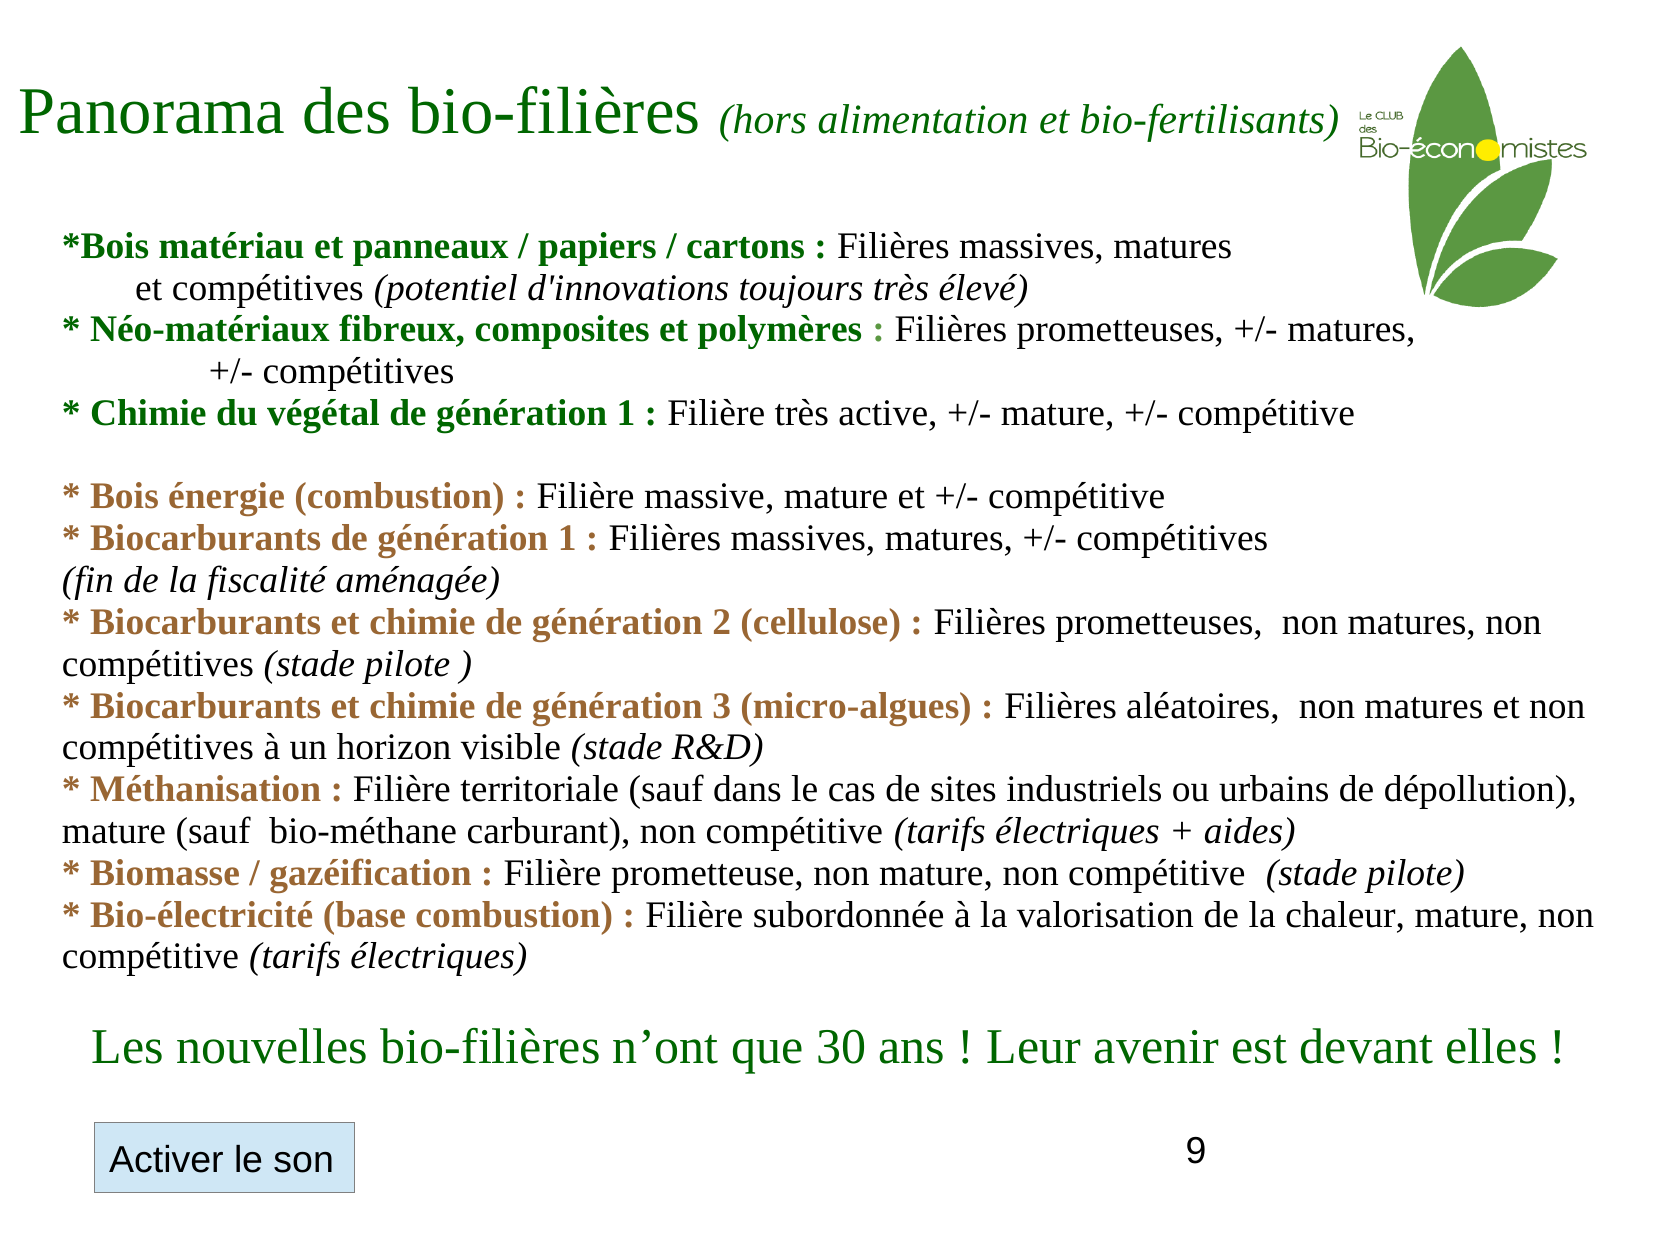

Panorama des bio-filières (hors alimentation et bio-fertilisants)
*Bois matériau et panneaux / papiers / cartons : Filières massives, matures
	et compétitives (potentiel d'innovations toujours très élevé)
* Néo-matériaux fibreux, composites et polymères : Filières prometteuses, +/- matures, 	+/- compétitives
* Chimie du végétal de génération 1 : Filière très active, +/- mature, +/- compétitive
* Bois énergie (combustion) : Filière massive, mature et +/- compétitive
* Biocarburants de génération 1 : Filières massives, matures, +/- compétitives (fin de la fiscalité aménagée)
* Biocarburants et chimie de génération 2 (cellulose) : Filières prometteuses, non matures, non 	compétitives (stade pilote )
* Biocarburants et chimie de génération 3 (micro-algues) : Filières aléatoires, non matures et non 	compétitives à un horizon visible (stade R&D)
* Méthanisation : Filière territoriale (sauf dans le cas de sites industriels ou urbains de dépollution), mature (sauf bio-méthane carburant), non compétitive (tarifs électriques + aides)
* Biomasse / gazéification : Filière prometteuse, non mature, non compétitive (stade pilote)
* Bio-électricité (base combustion) : Filière subordonnée à la valorisation de la chaleur, mature, non 	compétitive (tarifs électriques)
Les nouvelles bio-filières n’ont que 30 ans ! Leur avenir est devant elles !
Activer le son